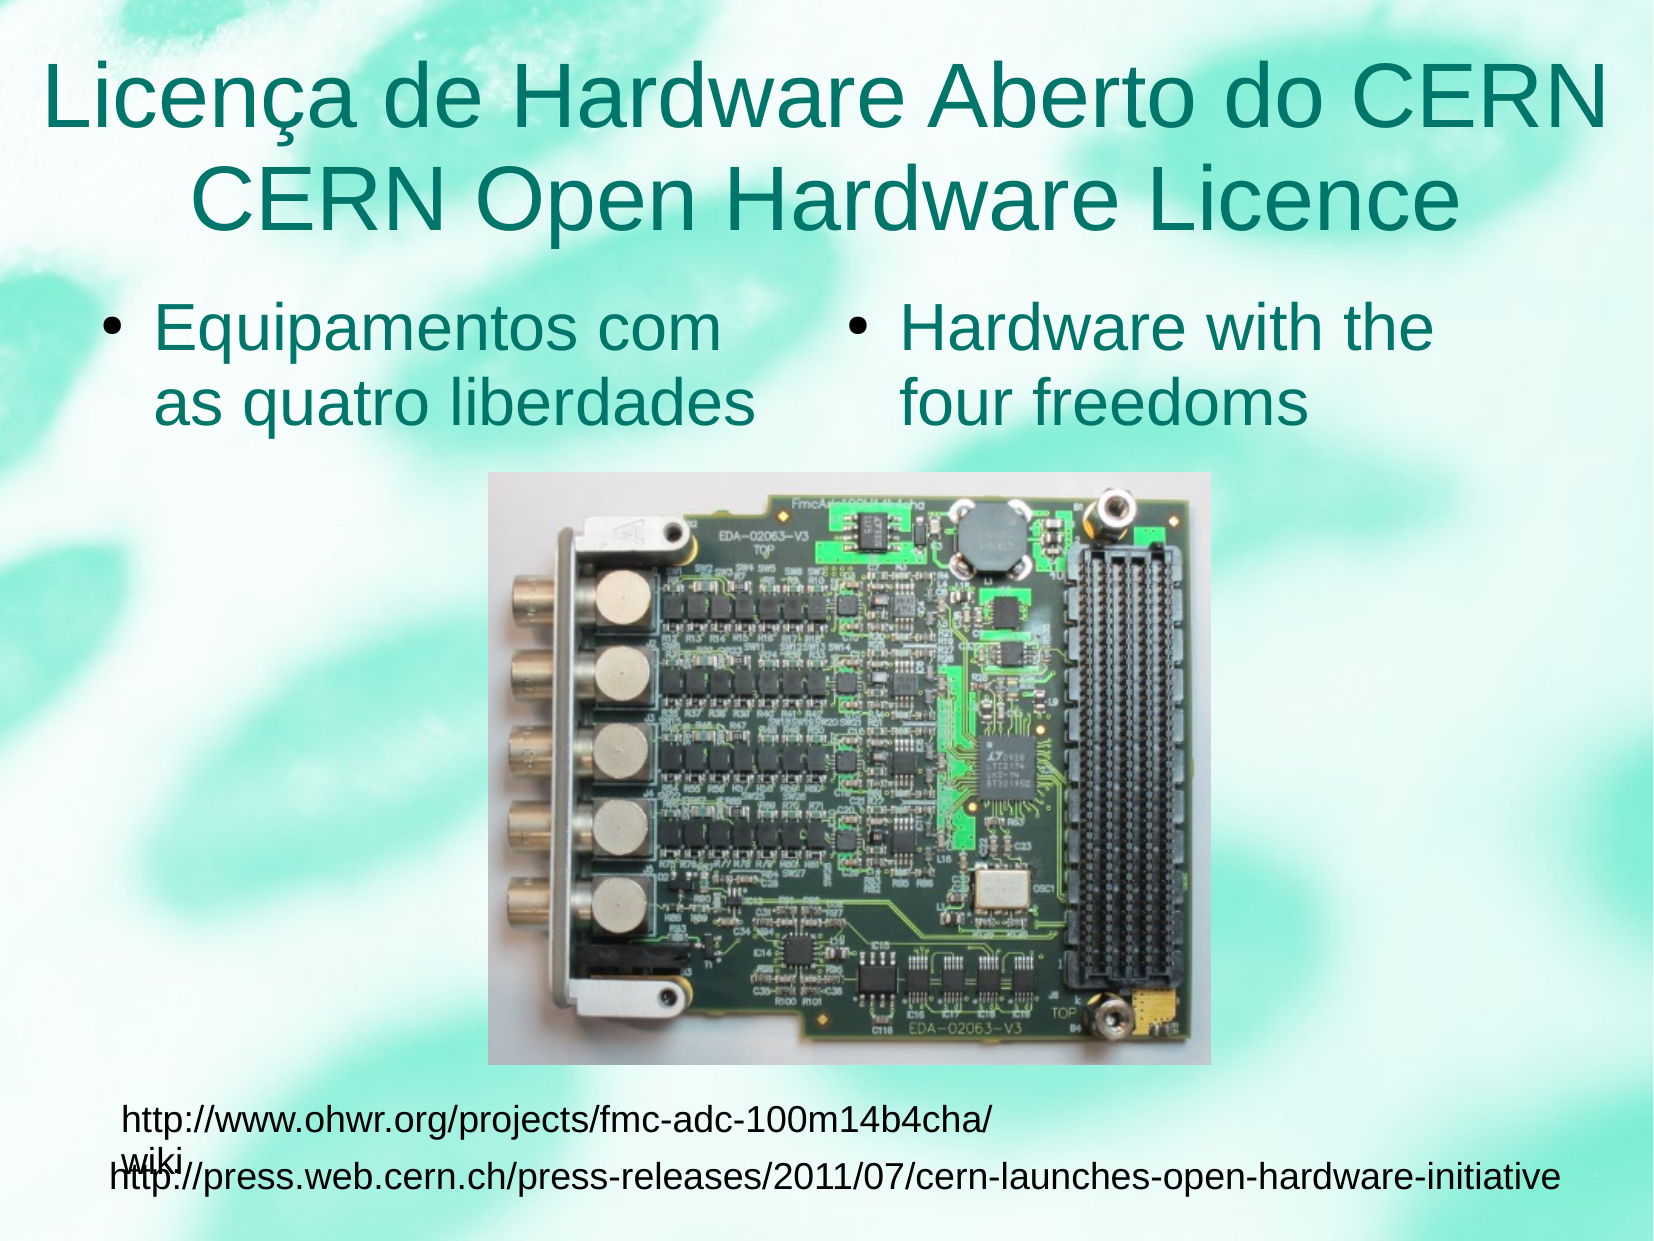

# Licença de Hardware Aberto do CERN CERN Open Hardware Licence
Equipamentos com as quatro liberdades
Hardware with the four freedoms
http://www.ohwr.org/projects/fmc-adc-100m14b4cha/wiki
http://press.web.cern.ch/press-releases/2011/07/cern-launches-open-hardware-initiative